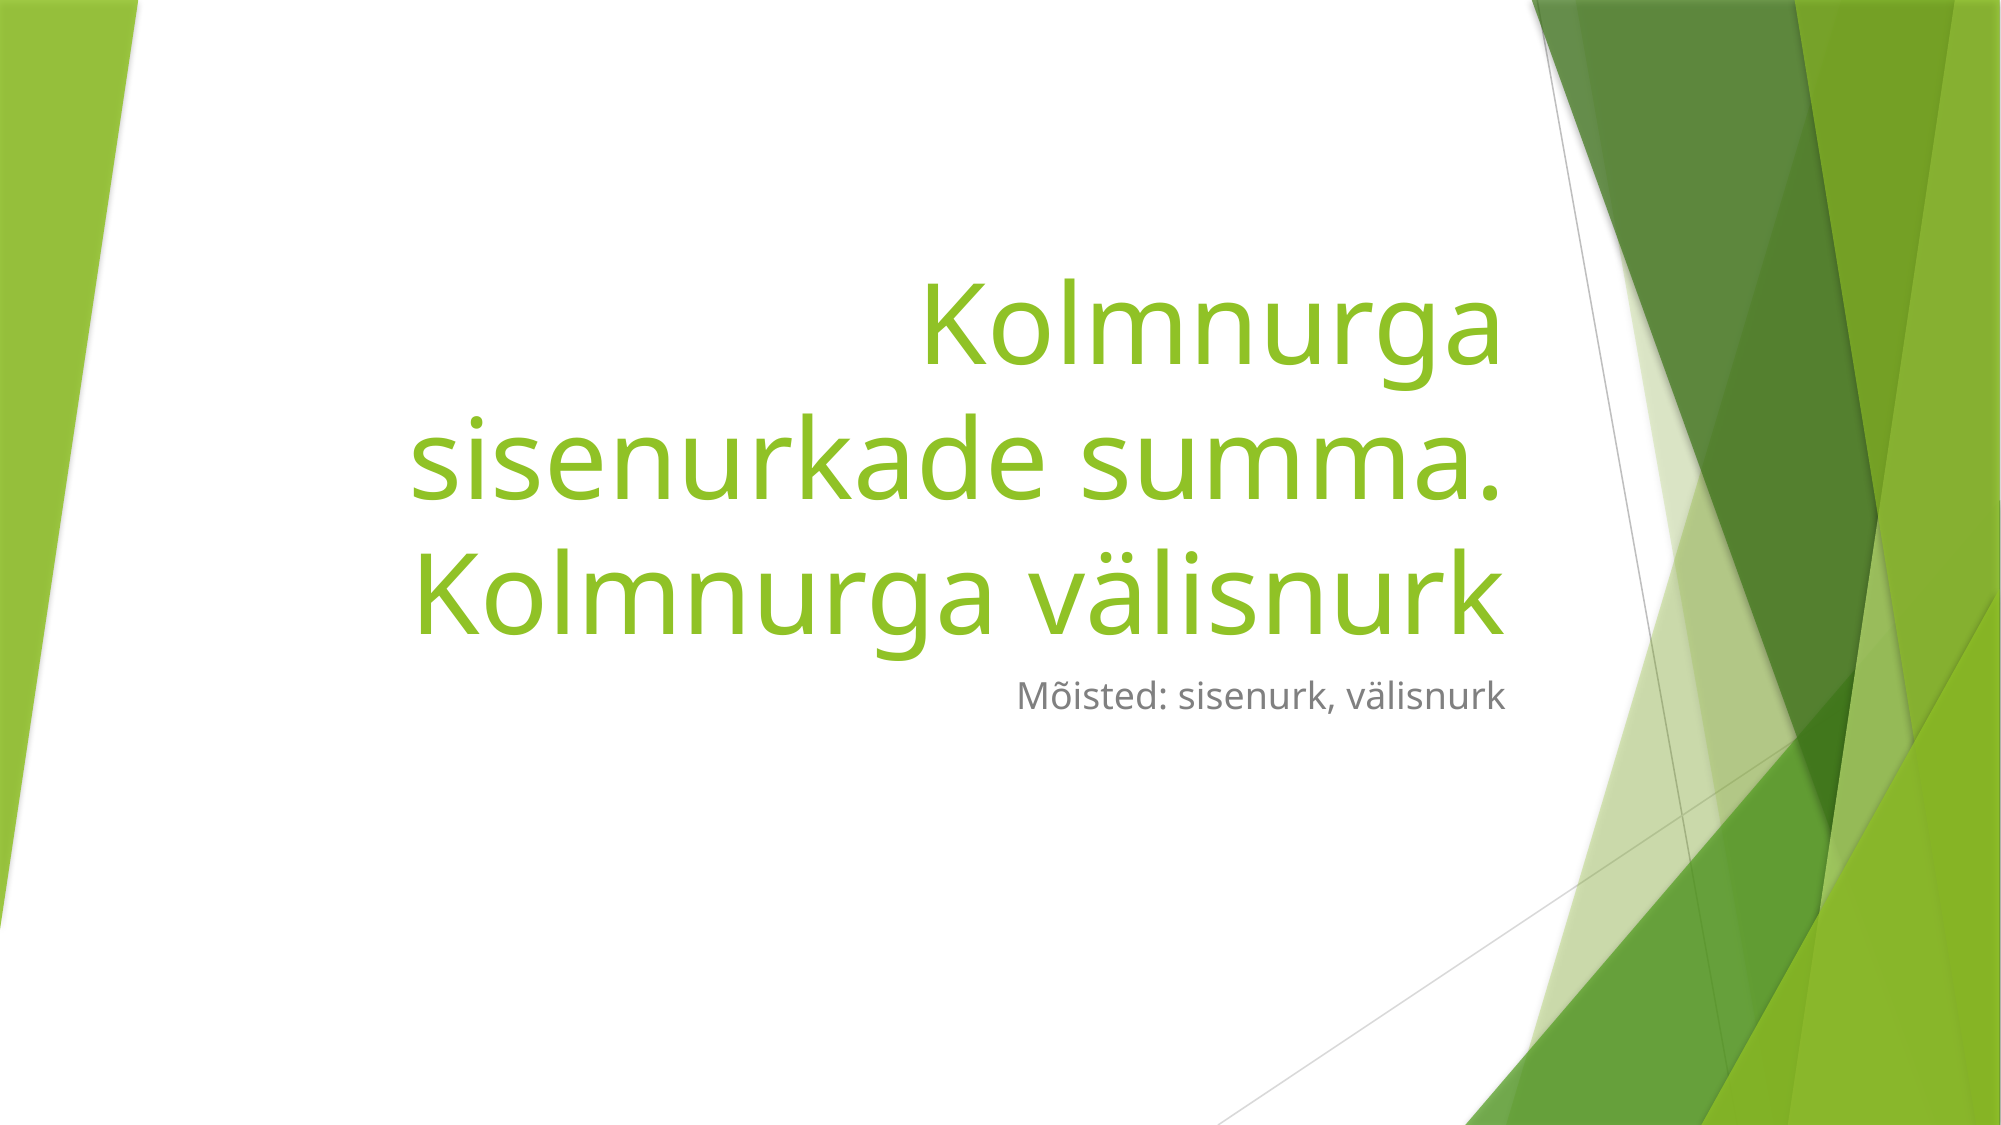

# Kolmnurga sisenurkade summa. Kolmnurga välisnurk
Mõisted: sisenurk, välisnurk